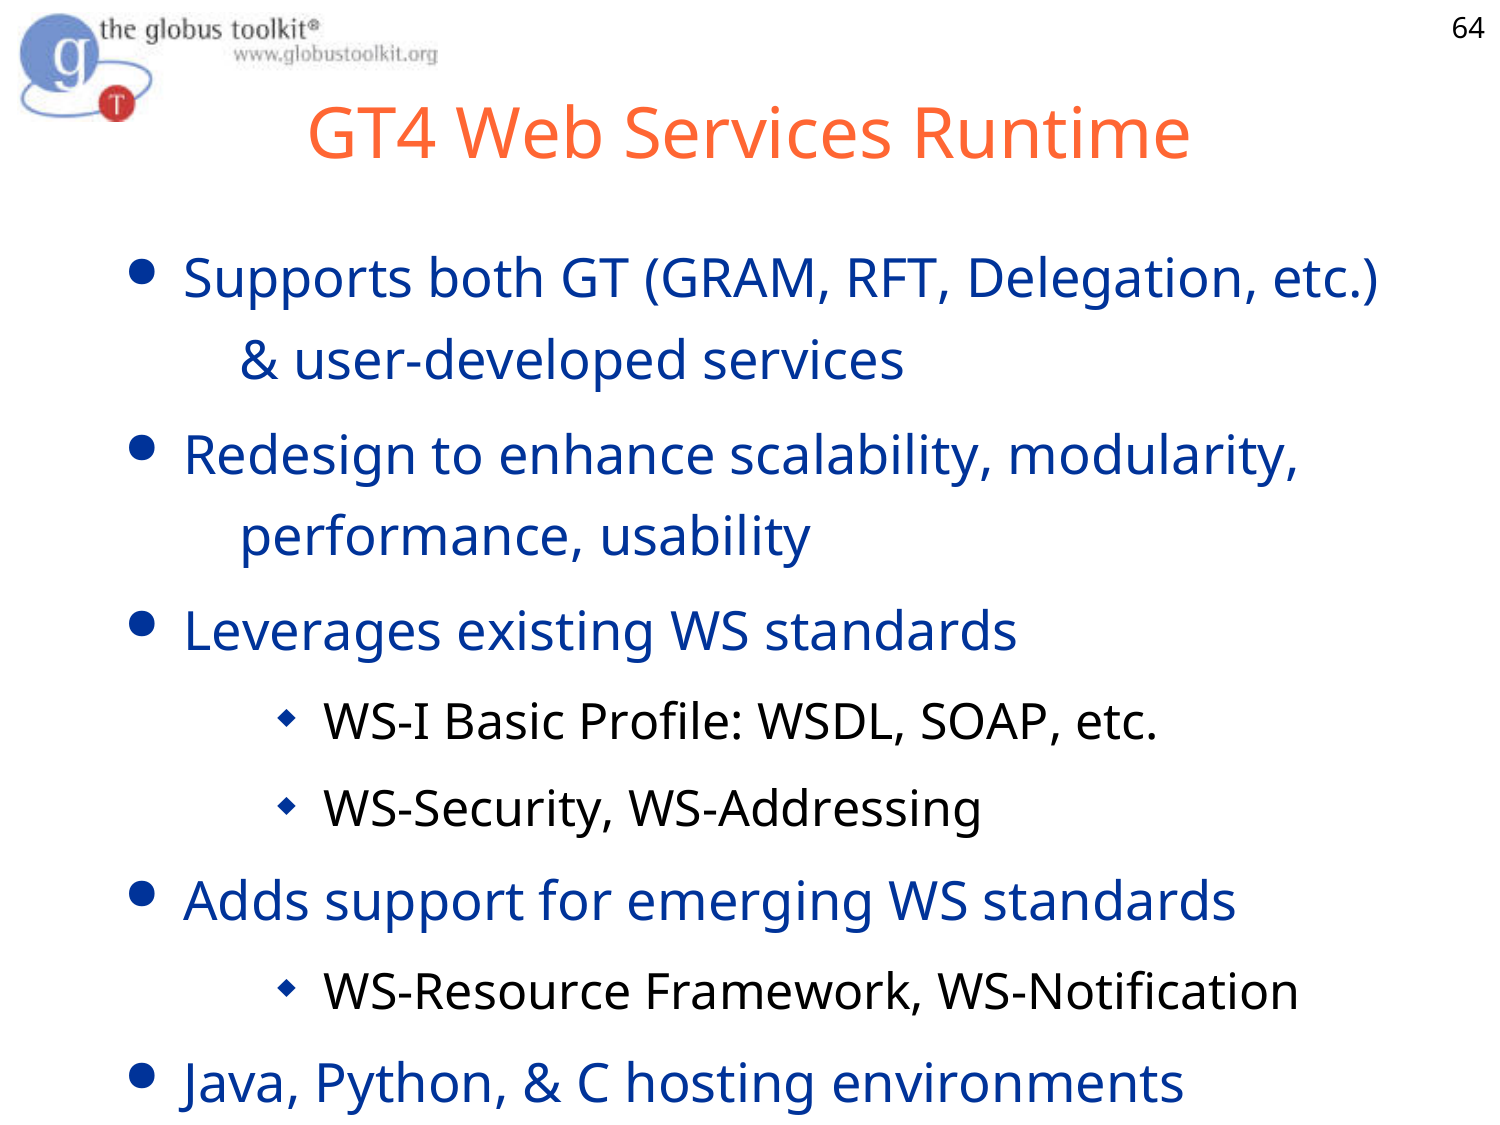

64
# GT4 Web Services Runtime
Supports both GT (GRAM, RFT, Delegation, etc.) & user-developed services
Redesign to enhance scalability, modularity, performance, usability
Leverages existing WS standards
WS-I Basic Profile: WSDL, SOAP, etc.
WS-Security, WS-Addressing
Adds support for emerging WS standards
WS-Resource Framework, WS-Notification
Java, Python, & C hosting environments
Java is standard Apache